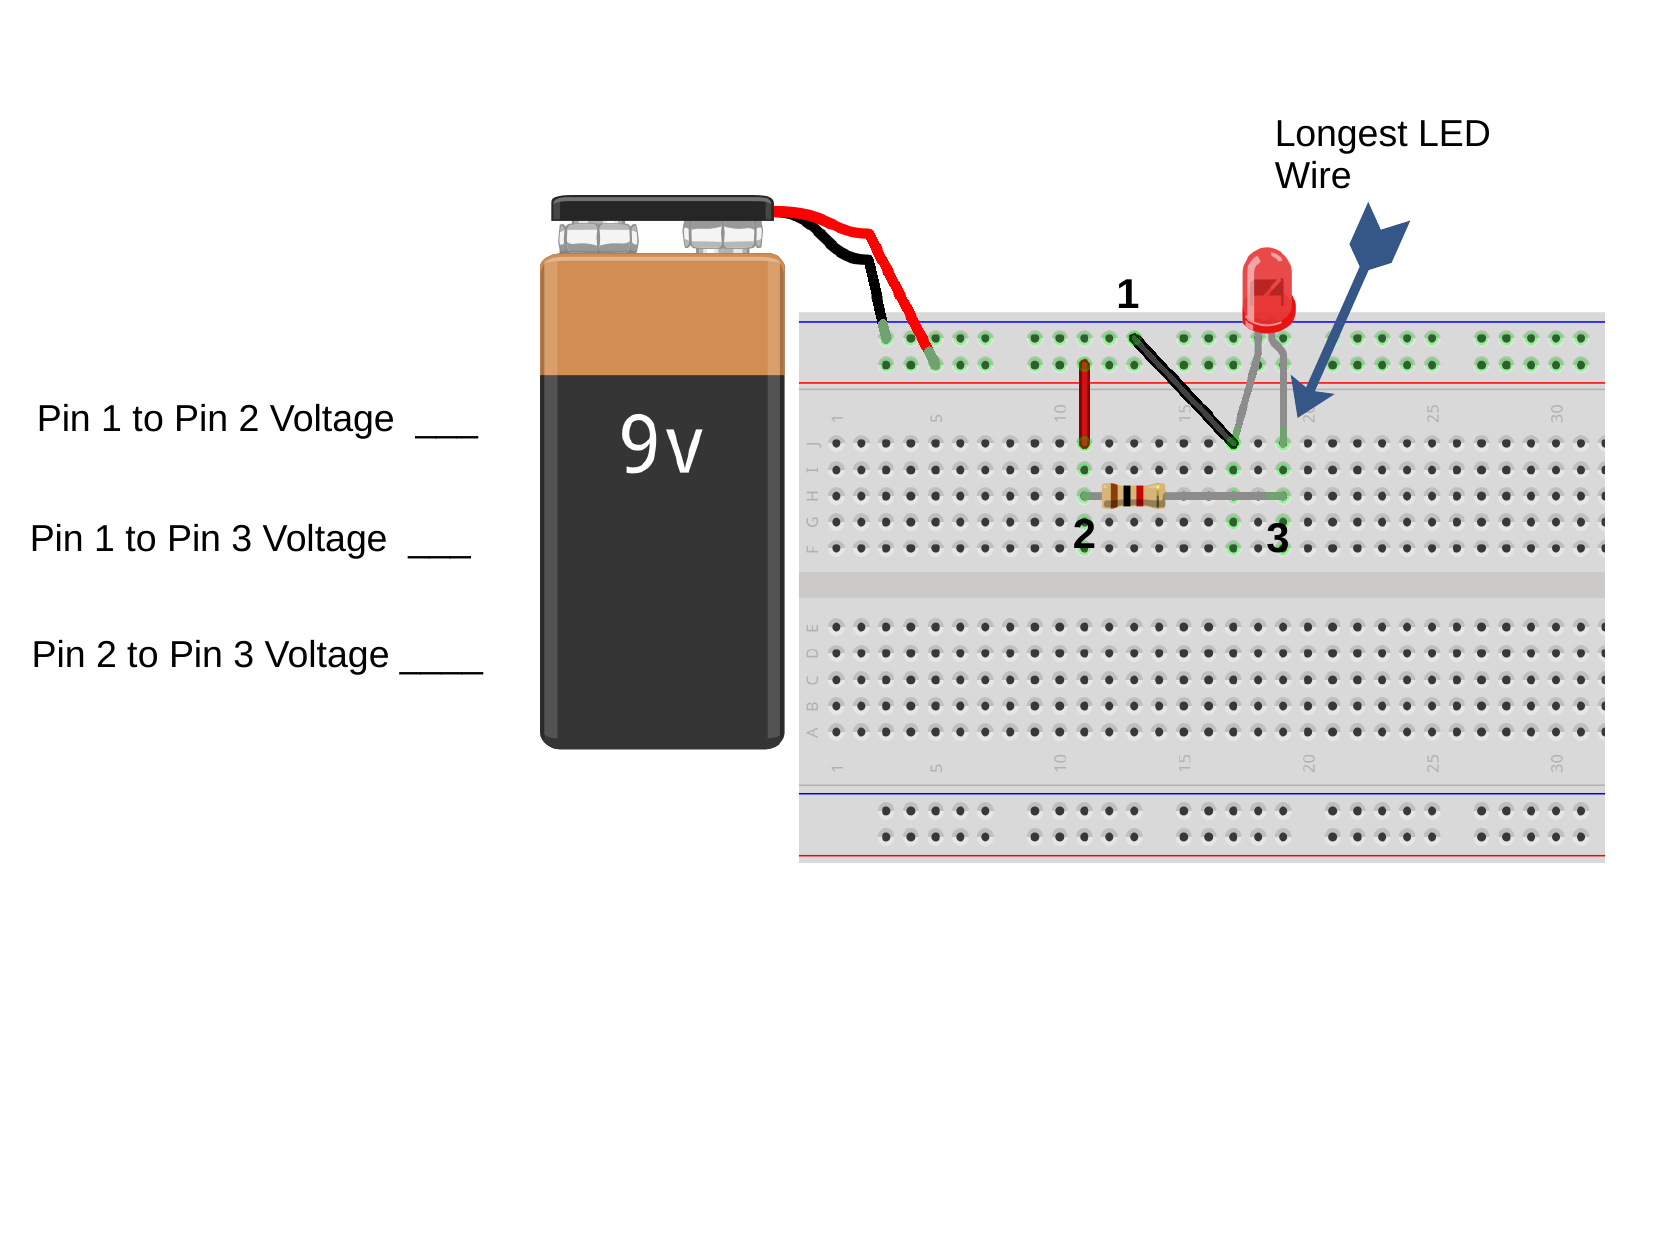

Longest LED Wire
1
Pin 1 to Pin 2 Voltage ___
2
3
Pin 1 to Pin 3 Voltage ___
Pin 2 to Pin 3 Voltage ____